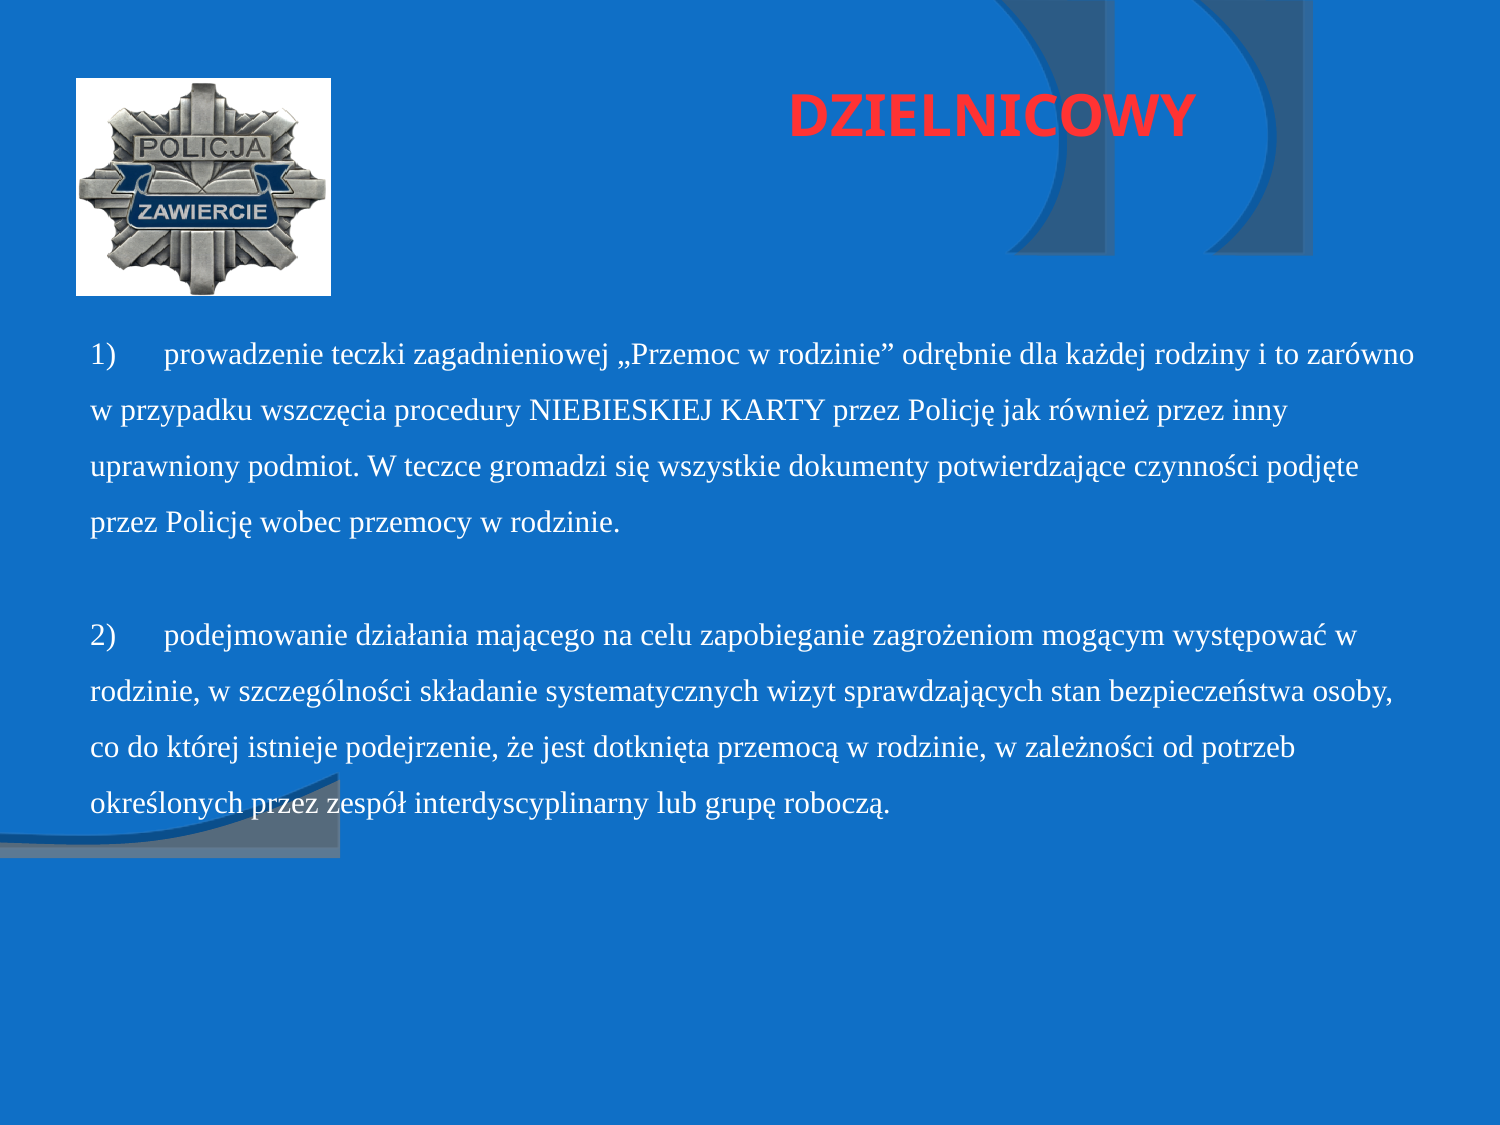

DZIELNICOWY
# 1)	prowadzenie teczki zagadnieniowej „Przemoc w rodzinie” odrębnie dla każdej rodziny i to zarówno w przypadku wszczęcia procedury NIEBIESKIEJ KARTY przez Policję jak również przez inny uprawniony podmiot. W teczce gromadzi się wszystkie dokumenty potwierdzające czynności podjęte przez Policję wobec przemocy w rodzinie. 2)	podejmowanie działania mającego na celu zapobieganie zagrożeniom mogącym występować w rodzinie, w szczególności składanie systematycznych wizyt sprawdzających stan bezpieczeństwa osoby, co do której istnieje podejrzenie, że jest dotknięta przemocą w rodzinie, w zależności od potrzeb określonych przez zespół interdyscyplinarny lub grupę roboczą.